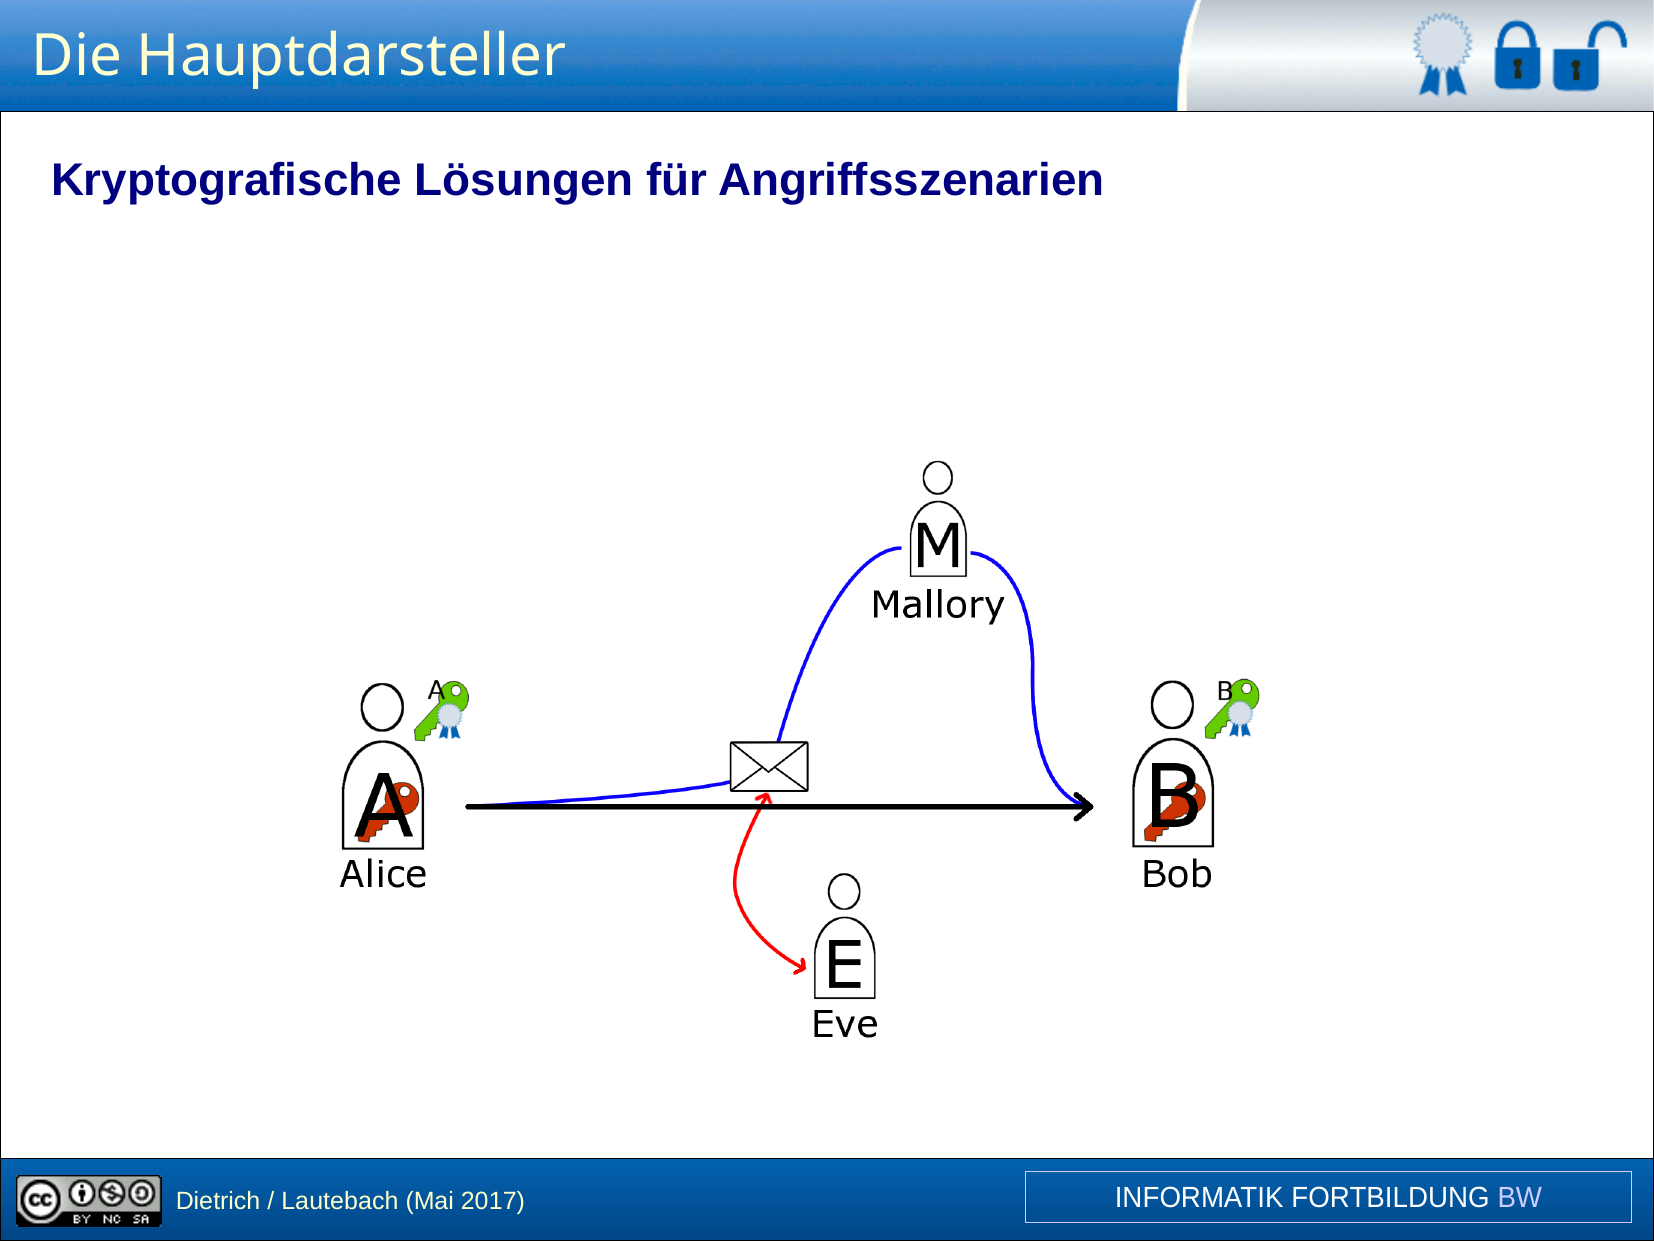

# Die Hauptdarsteller
Kryptografische Lösungen für Angriffsszenarien
5